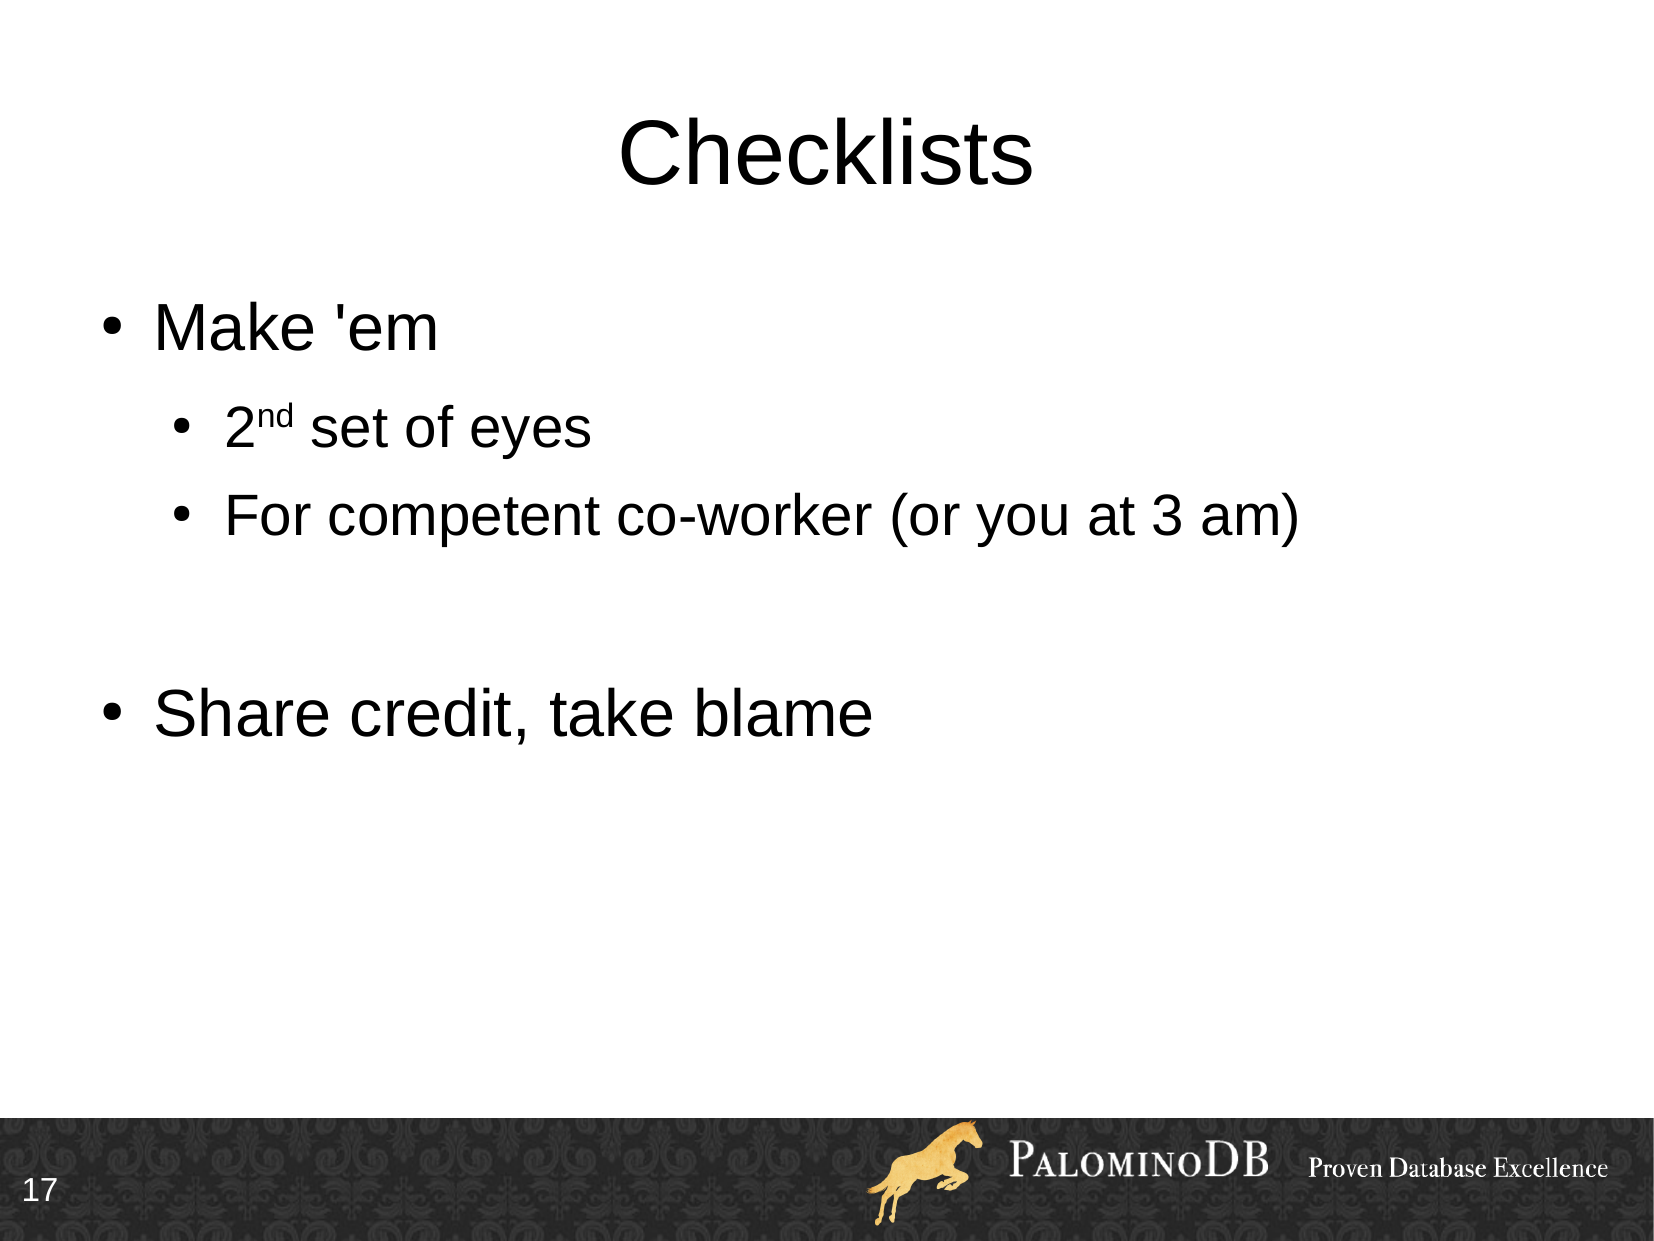

# Checklists
Make 'em
2nd set of eyes
For competent co-worker (or you at 3 am)
Share credit, take blame